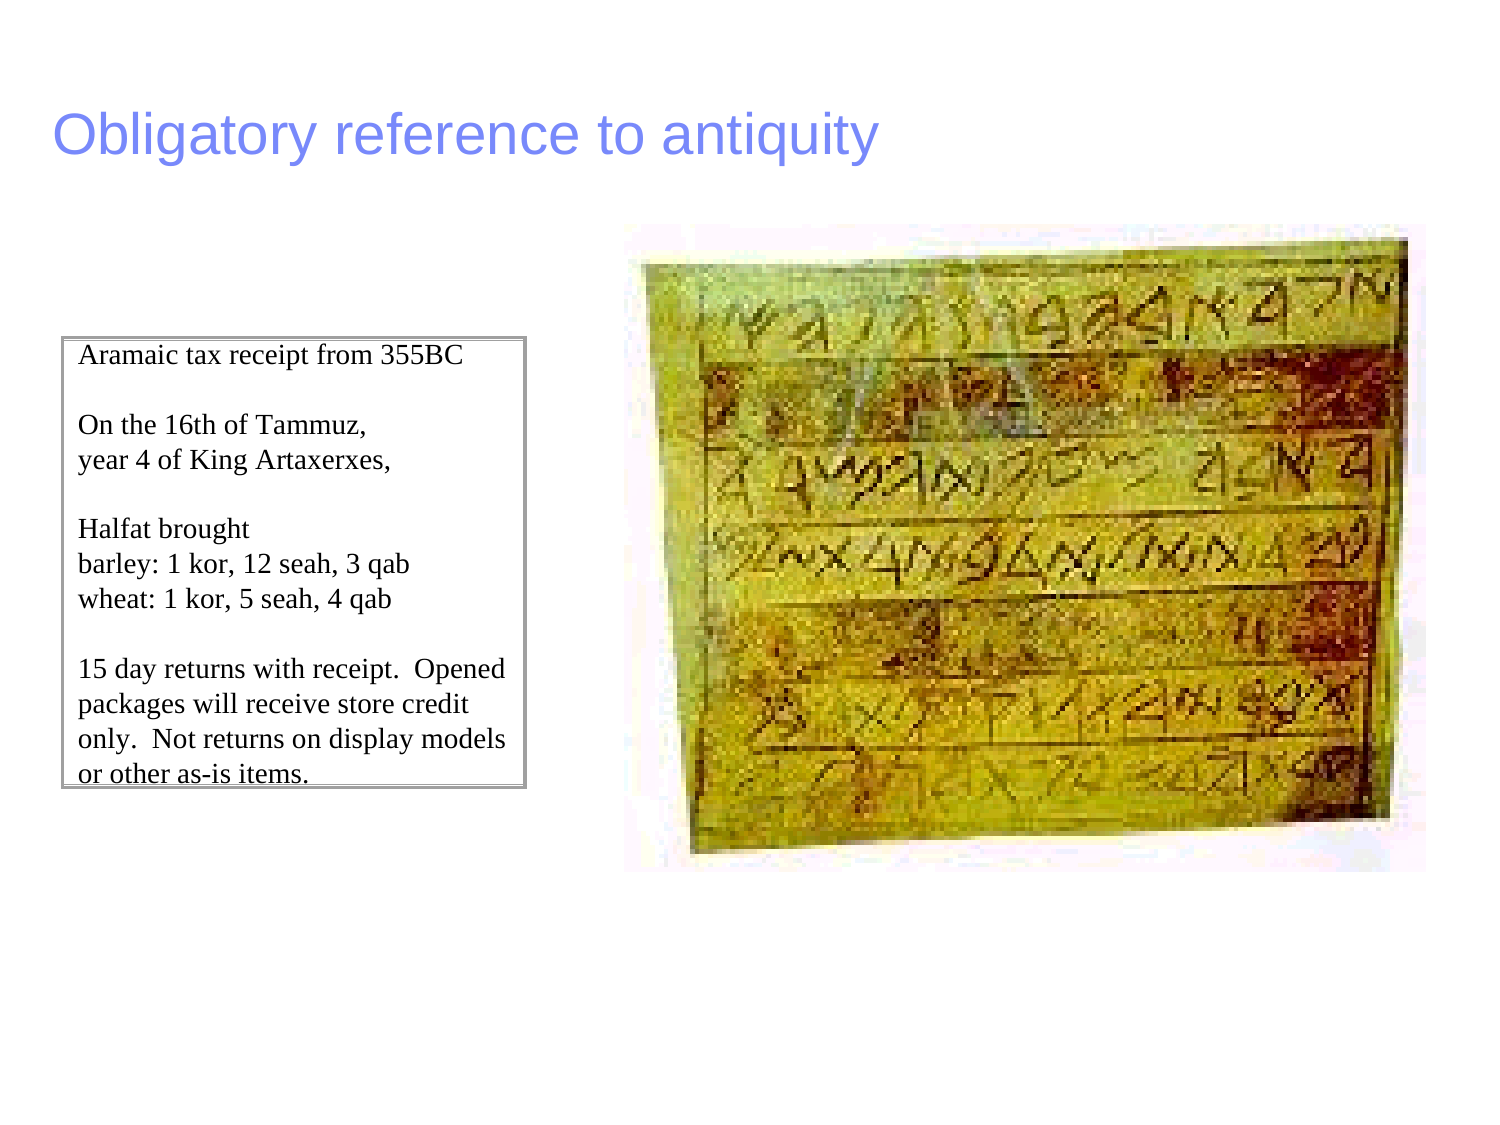

# Obligatory reference to antiquity
Aramaic tax receipt from 355BC
On the 16th of Tammuz,
year 4 of King Artaxerxes,
Halfat brought
barley: 1 kor, 12 seah, 3 qab
wheat: 1 kor, 5 seah, 4 qab
15 day returns with receipt. Opened packages will receive store credit only. Not returns on display models or other as-is items.